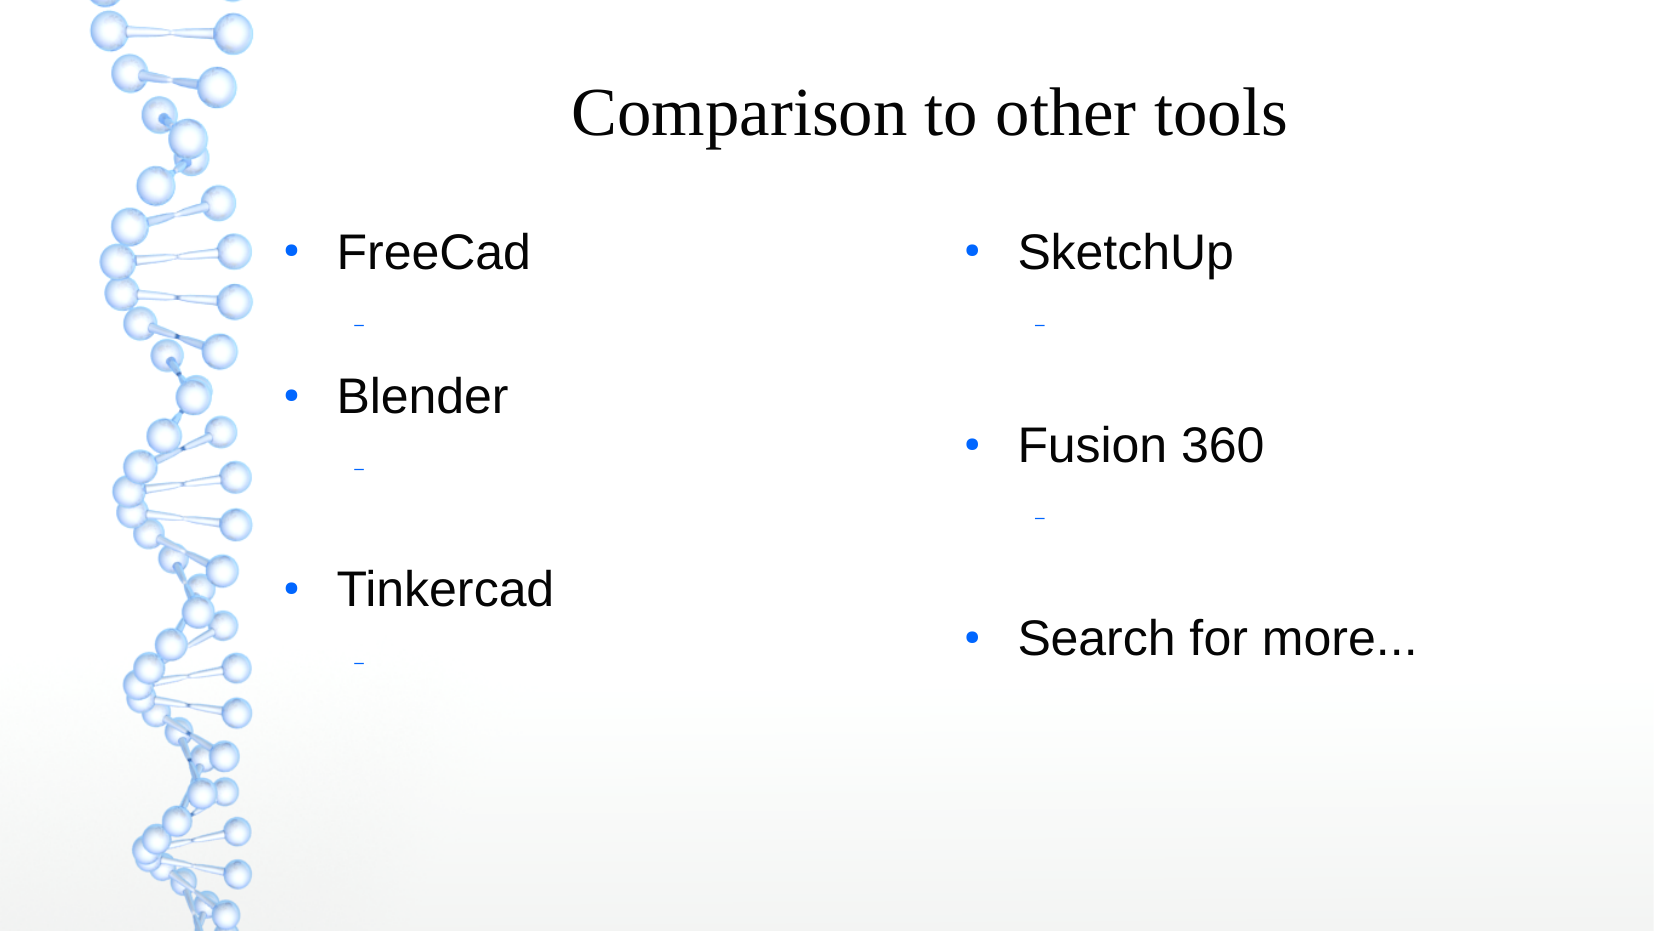

# Comparison to other tools
FreeCad
Blender
Tinkercad
SketchUp
Fusion 360
Search for more...